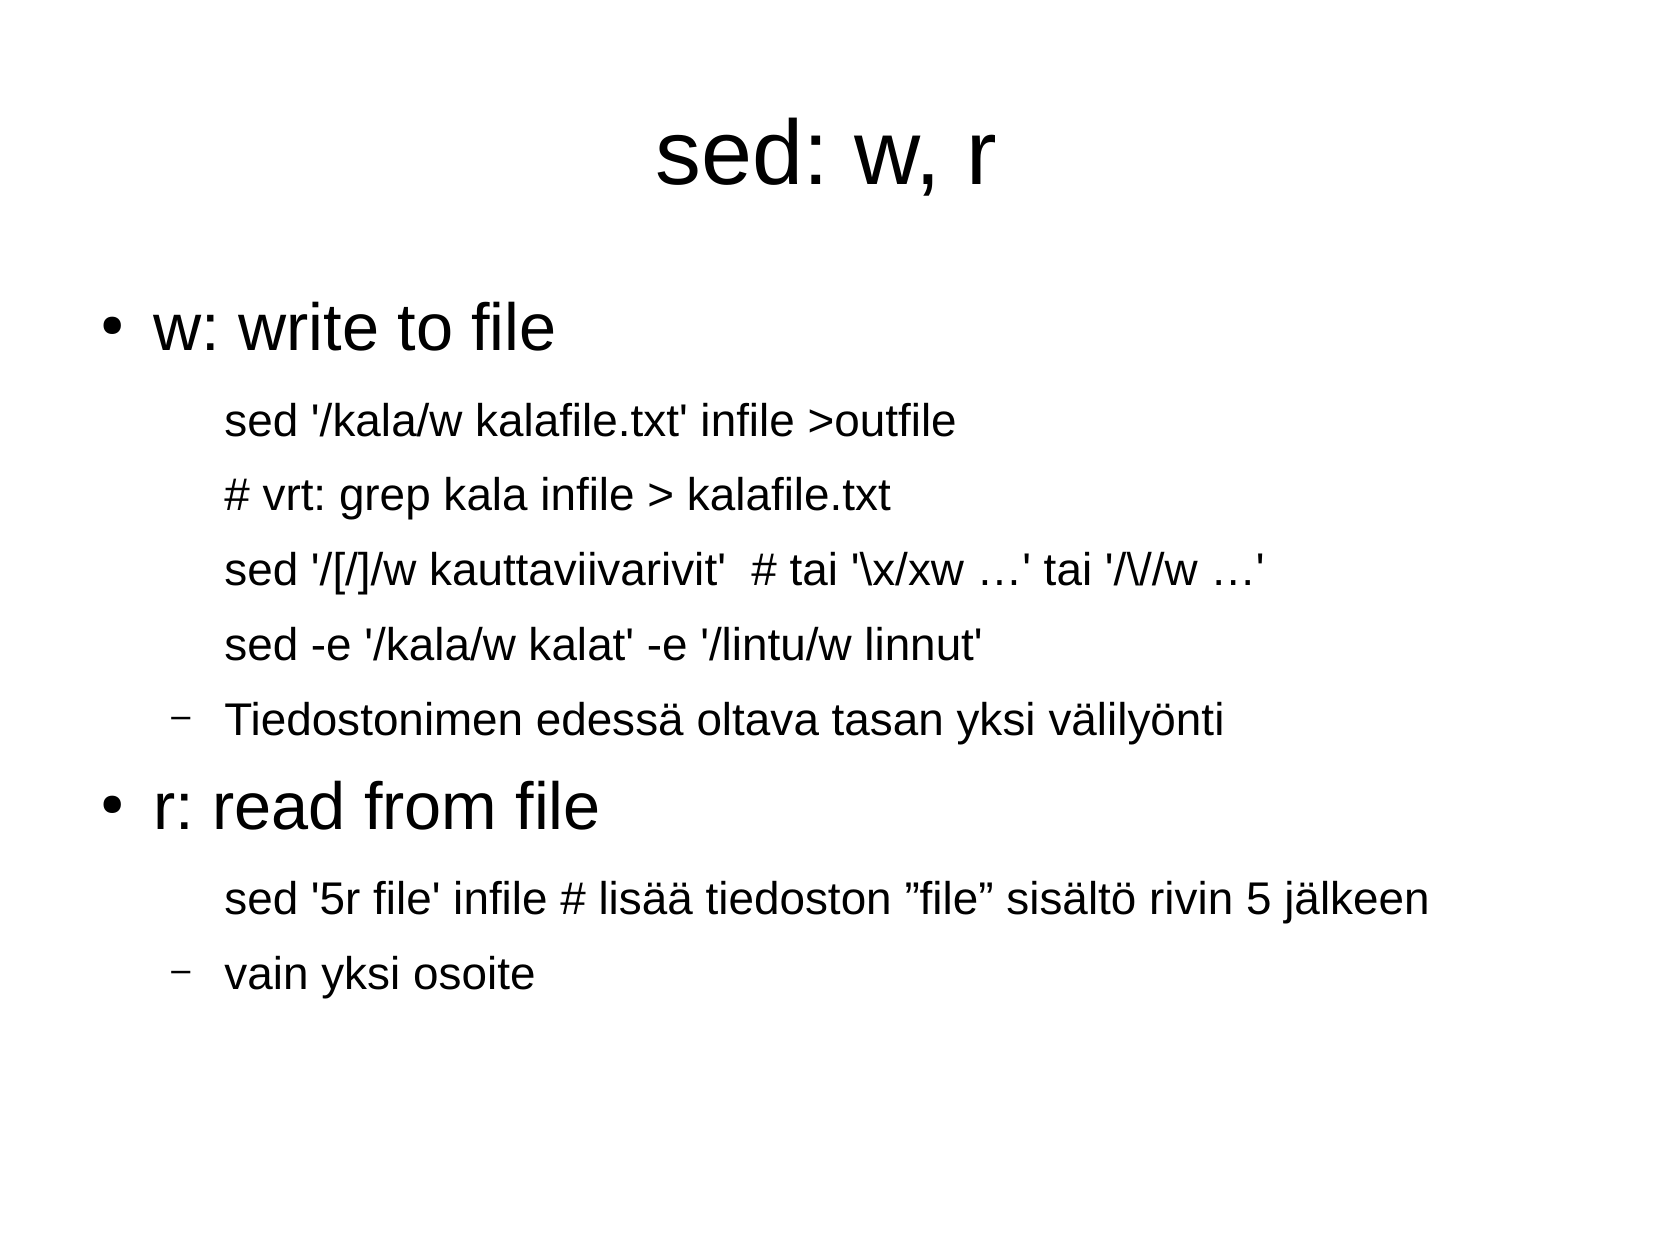

# sed: w, r
w: write to file
sed '/kala/w kalafile.txt' infile >outfile
# vrt: grep kala infile > kalafile.txt
sed '/[/]/w kauttaviivarivit' # tai '\x/xw …' tai '/\//w …'
sed -e '/kala/w kalat' -e '/lintu/w linnut'
Tiedostonimen edessä oltava tasan yksi välilyönti
r: read from file
sed '5r file' infile # lisää tiedoston ”file” sisältö rivin 5 jälkeen
vain yksi osoite